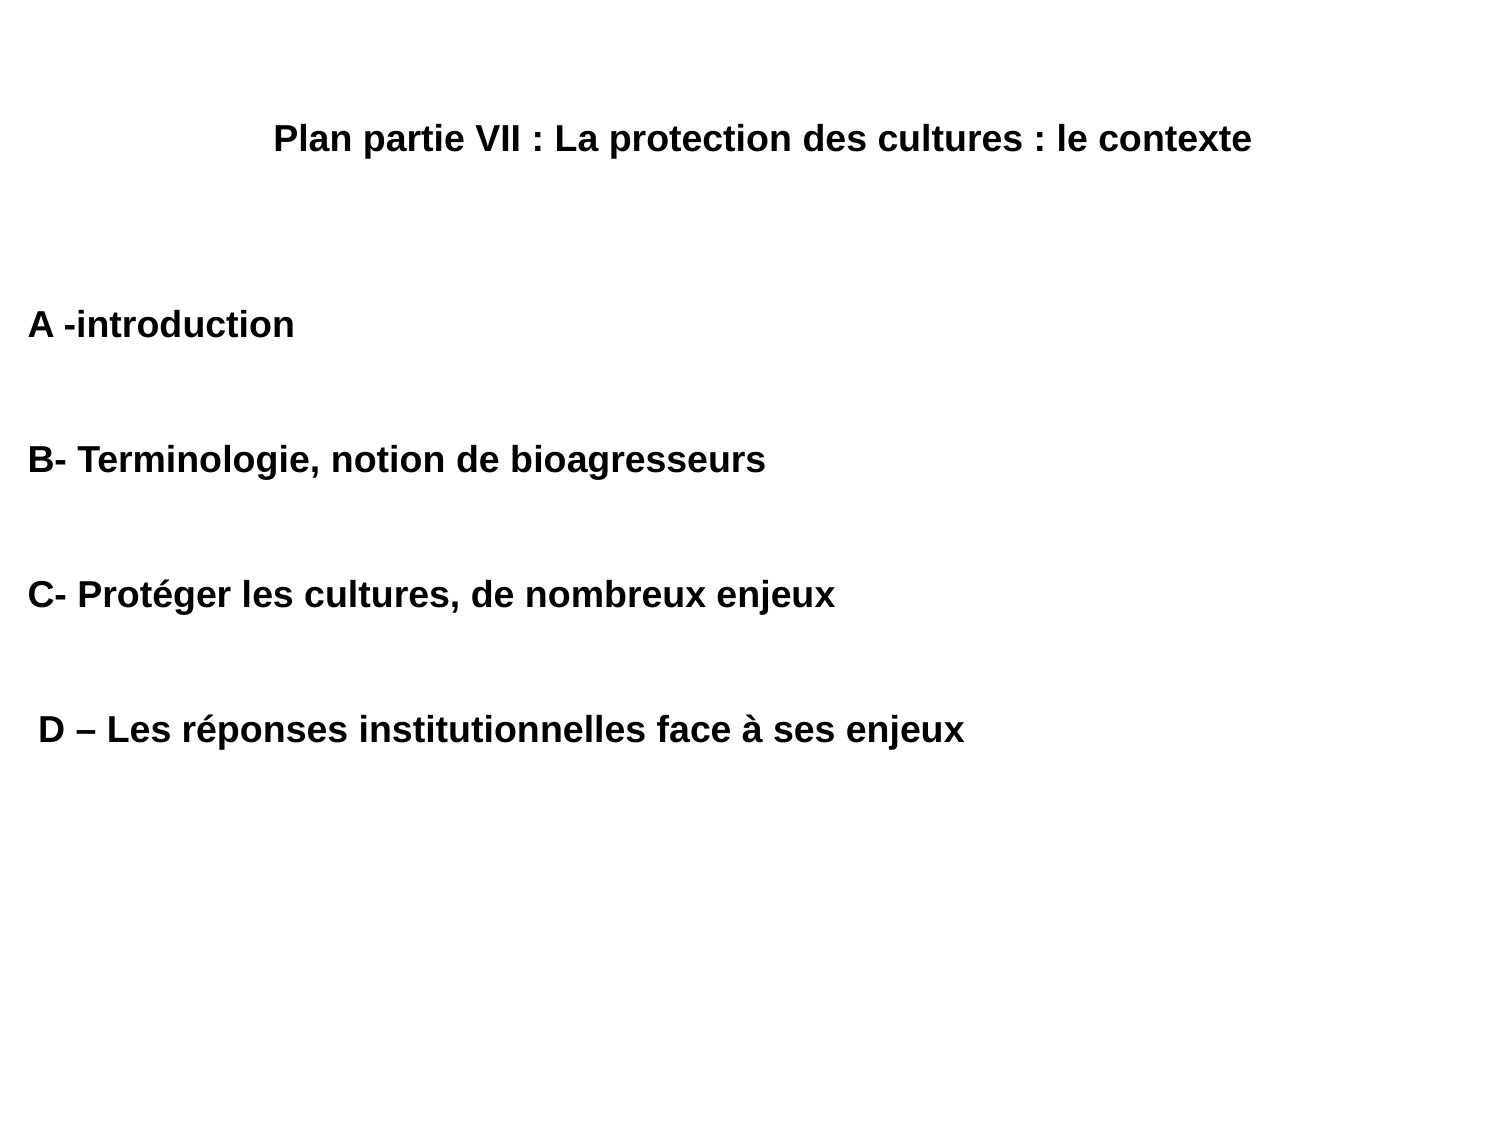

Plan partie VII : La protection des cultures : le contexte
A -introduction
B- Terminologie, notion de bioagresseurs
C- Protéger les cultures, de nombreux enjeux
 D – Les réponses institutionnelles face à ses enjeux